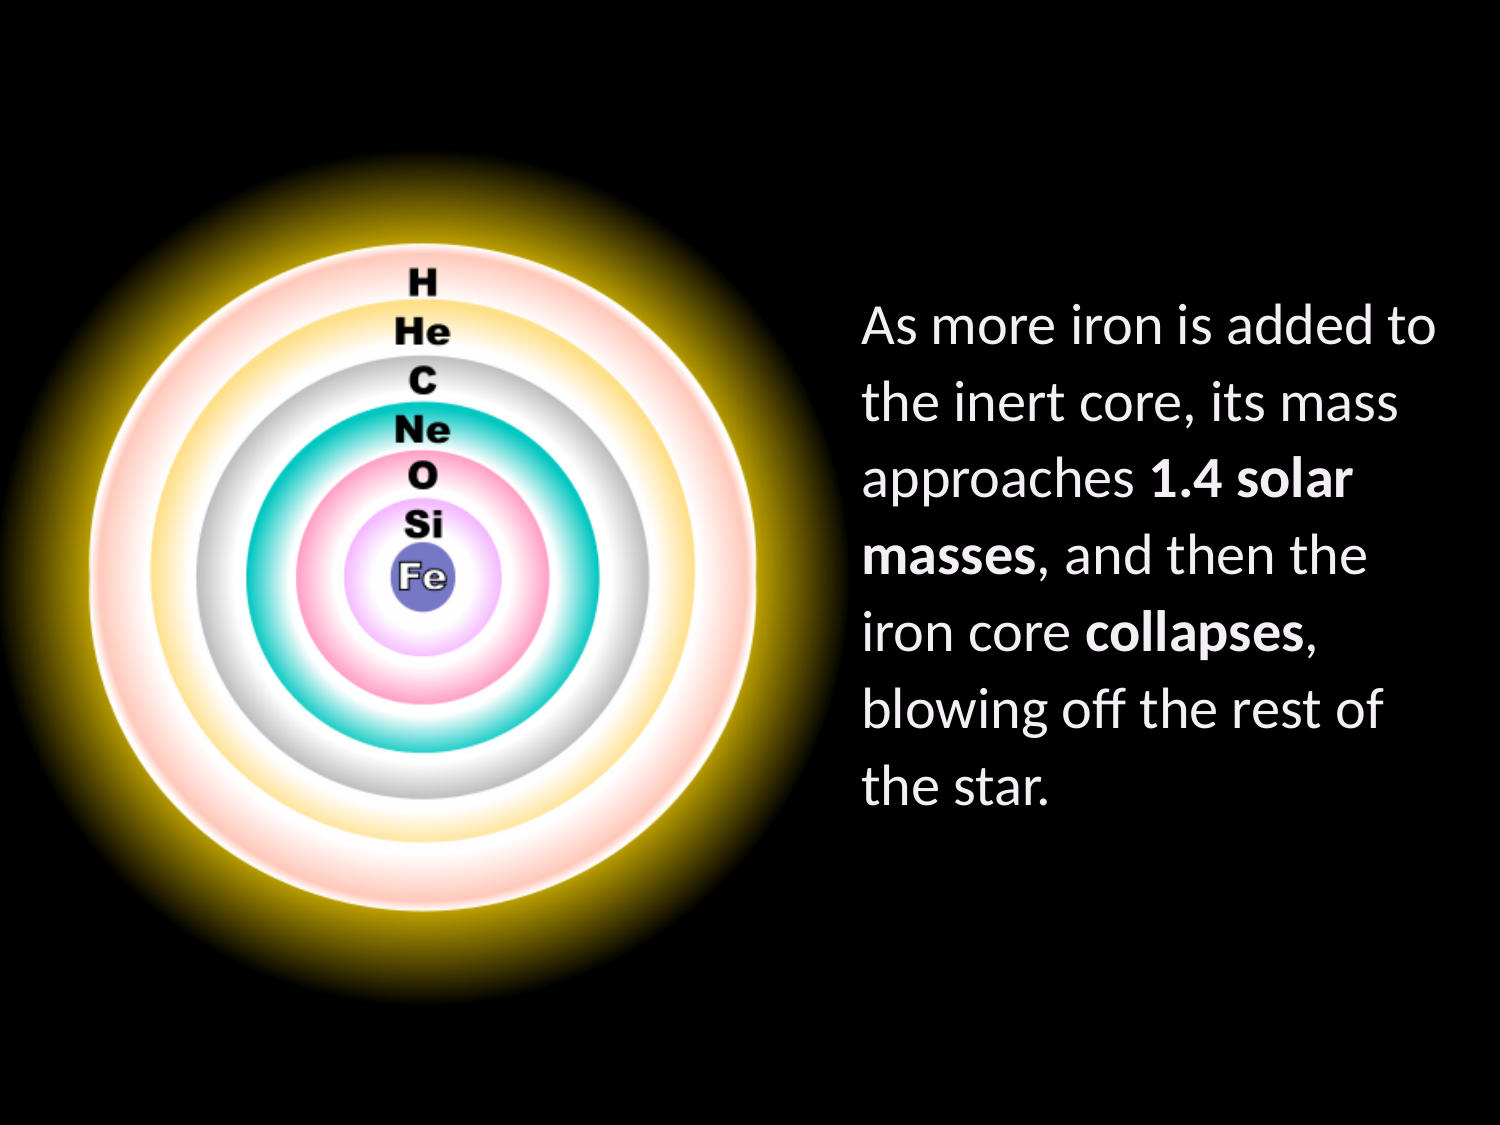

As more iron is added to the inert core, its mass approaches 1.4 solar masses, and then the iron core collapses, blowing off the rest of the star.